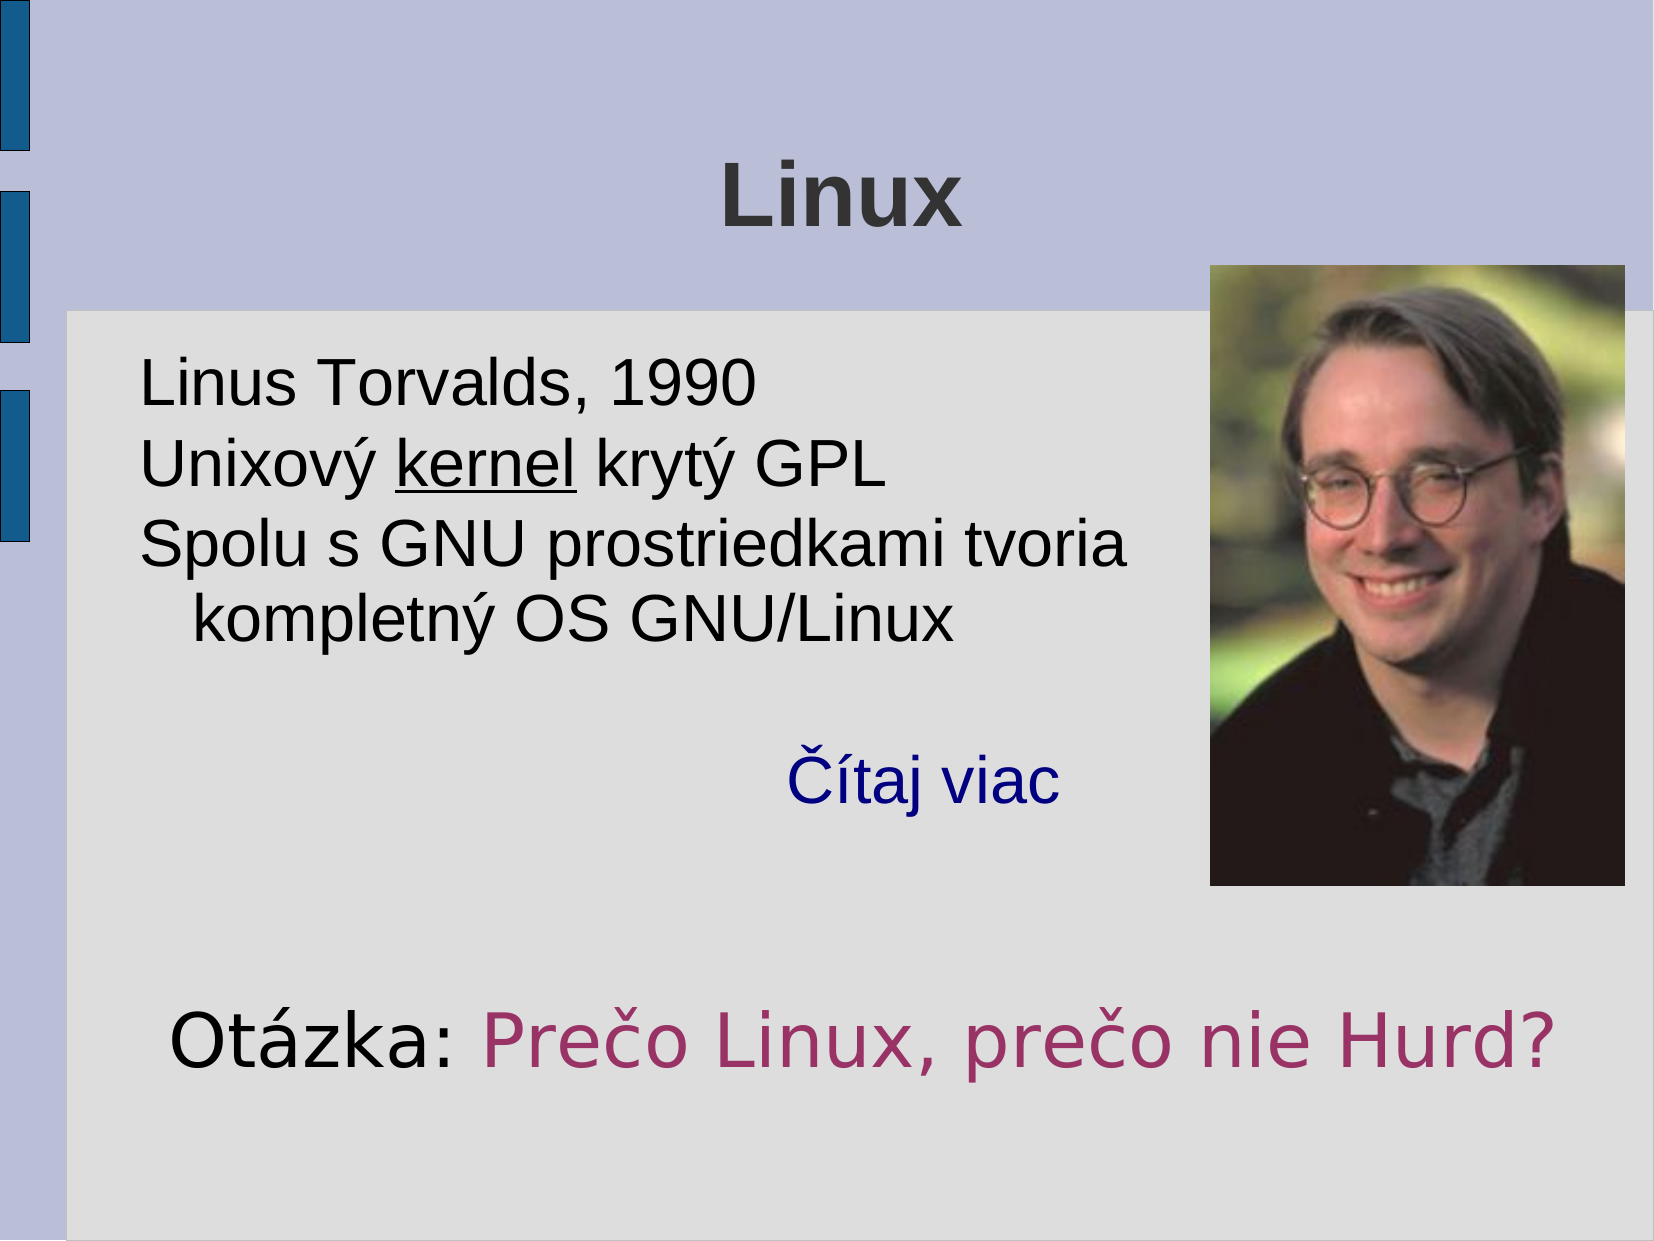

# Linux
Linus Torvalds, 1990
Unixový kernel krytý GPL
Spolu s GNU prostriedkami tvoria kompletný OS GNU/Linux
 Čítaj viac
Otázka: Prečo Linux, prečo nie Hurd?